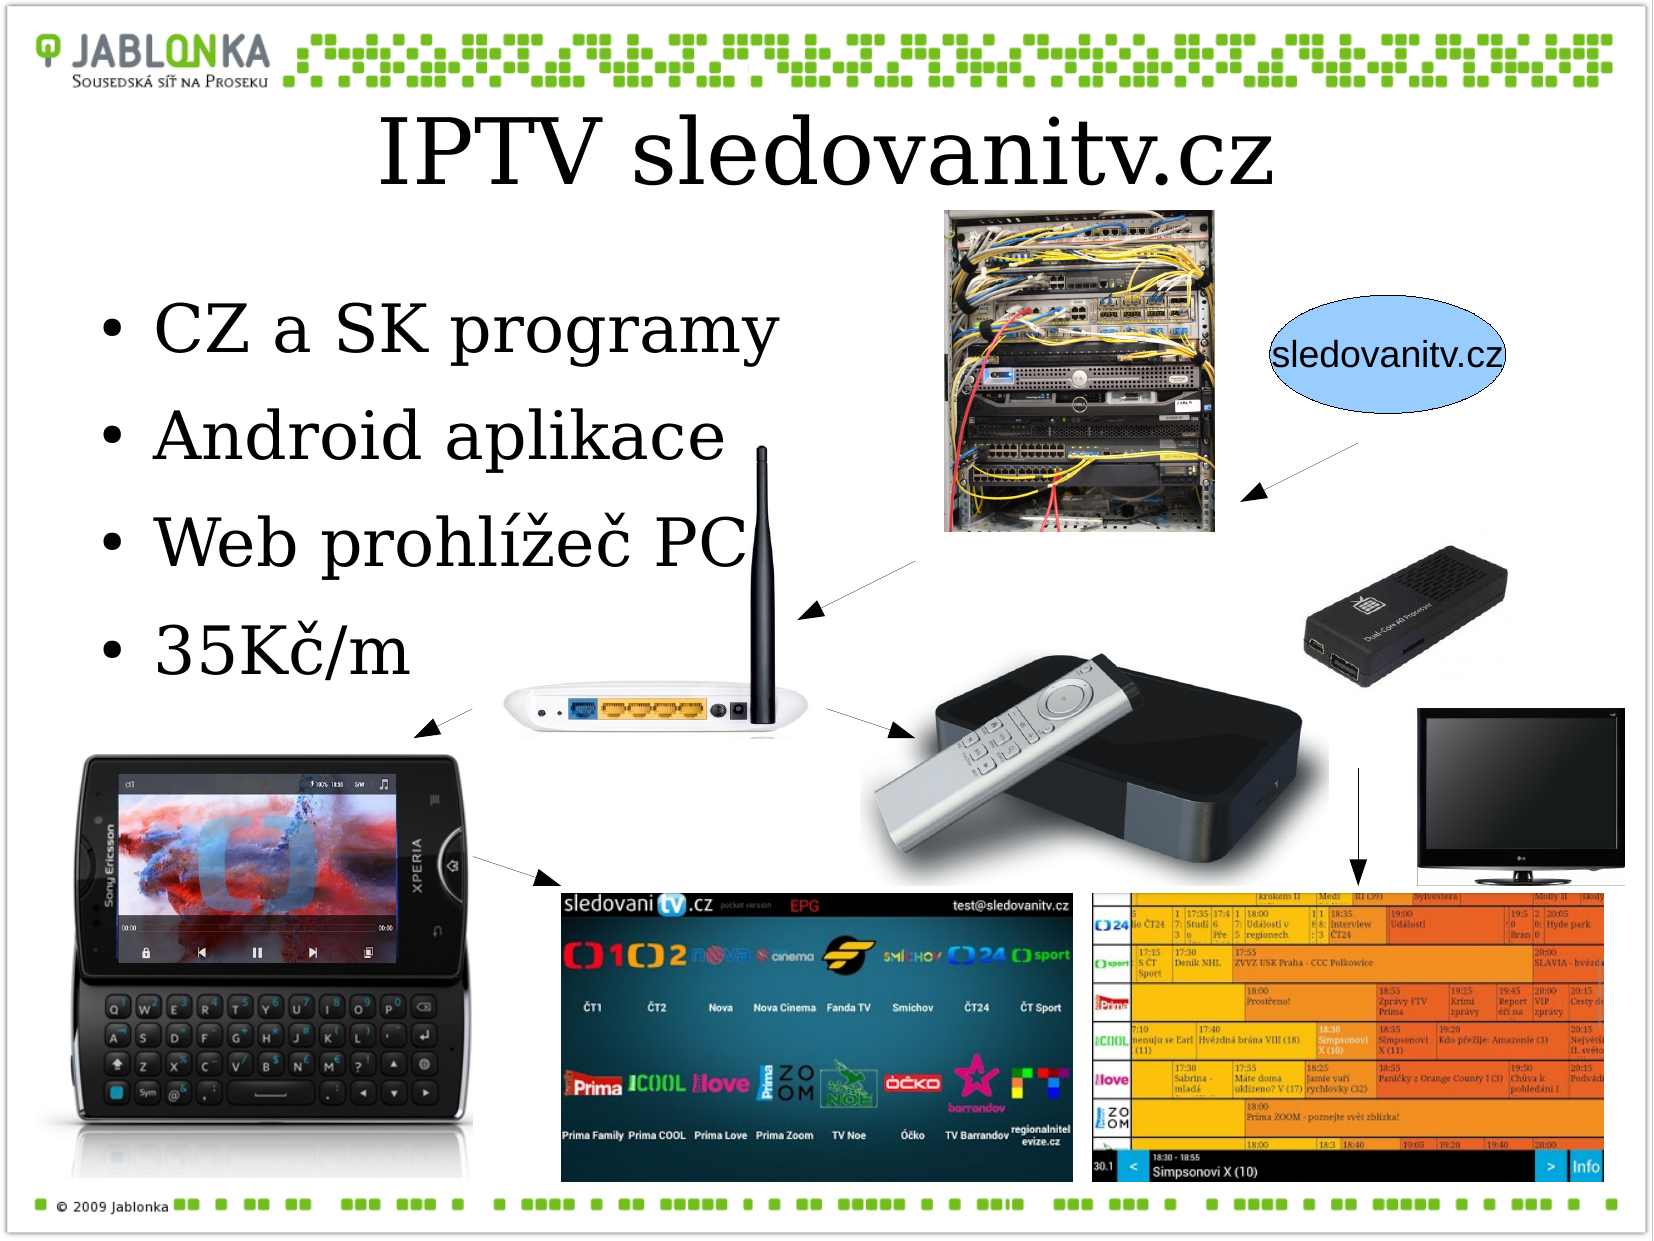

# IPTV sledovanitv.cz
CZ a SK programy
Android aplikace
Web prohlížeč PC
35Kč/m
sledovanitv.cz